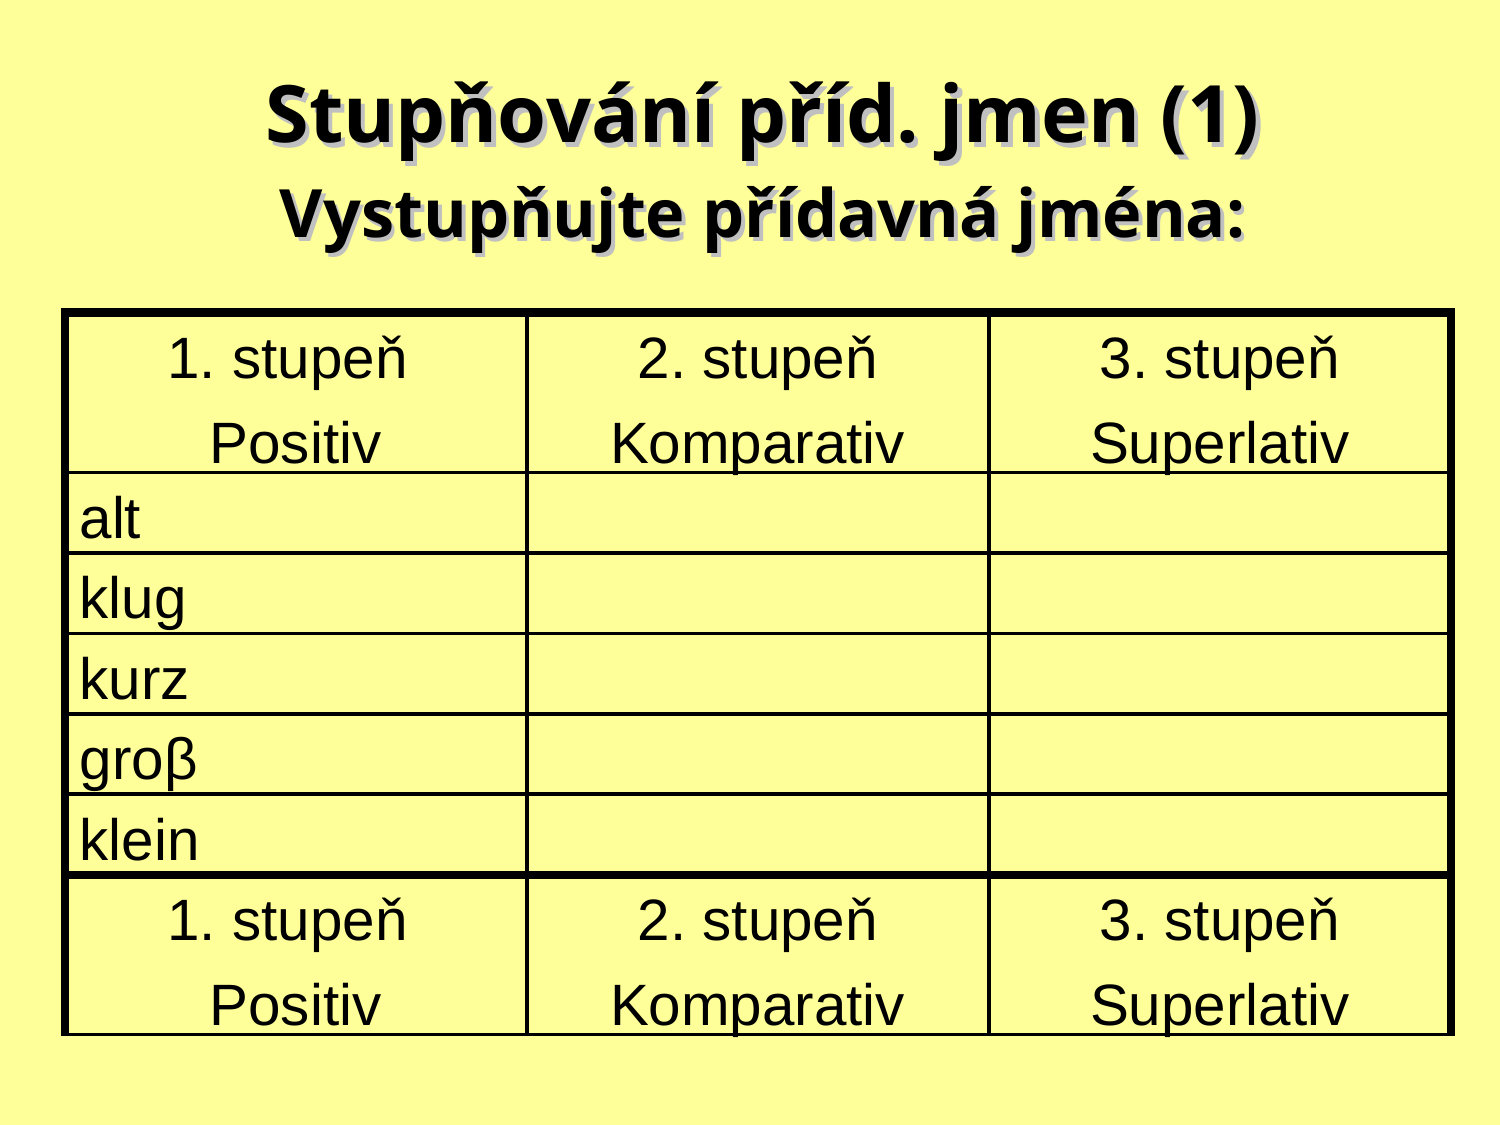

# Stupňování příd. jmen (1) Vystupňujte přídavná jména:
| 1. stupeň Positiv | 2. stupeň Komparativ | 3. stupeň Superlativ |
| --- | --- | --- |
| alt | | |
| klug | | |
| kurz | | |
| groβ | | |
| klein | | |
| 1. stupeň Positiv | 2. stupeň Komparativ | 3. stupeň Superlativ |